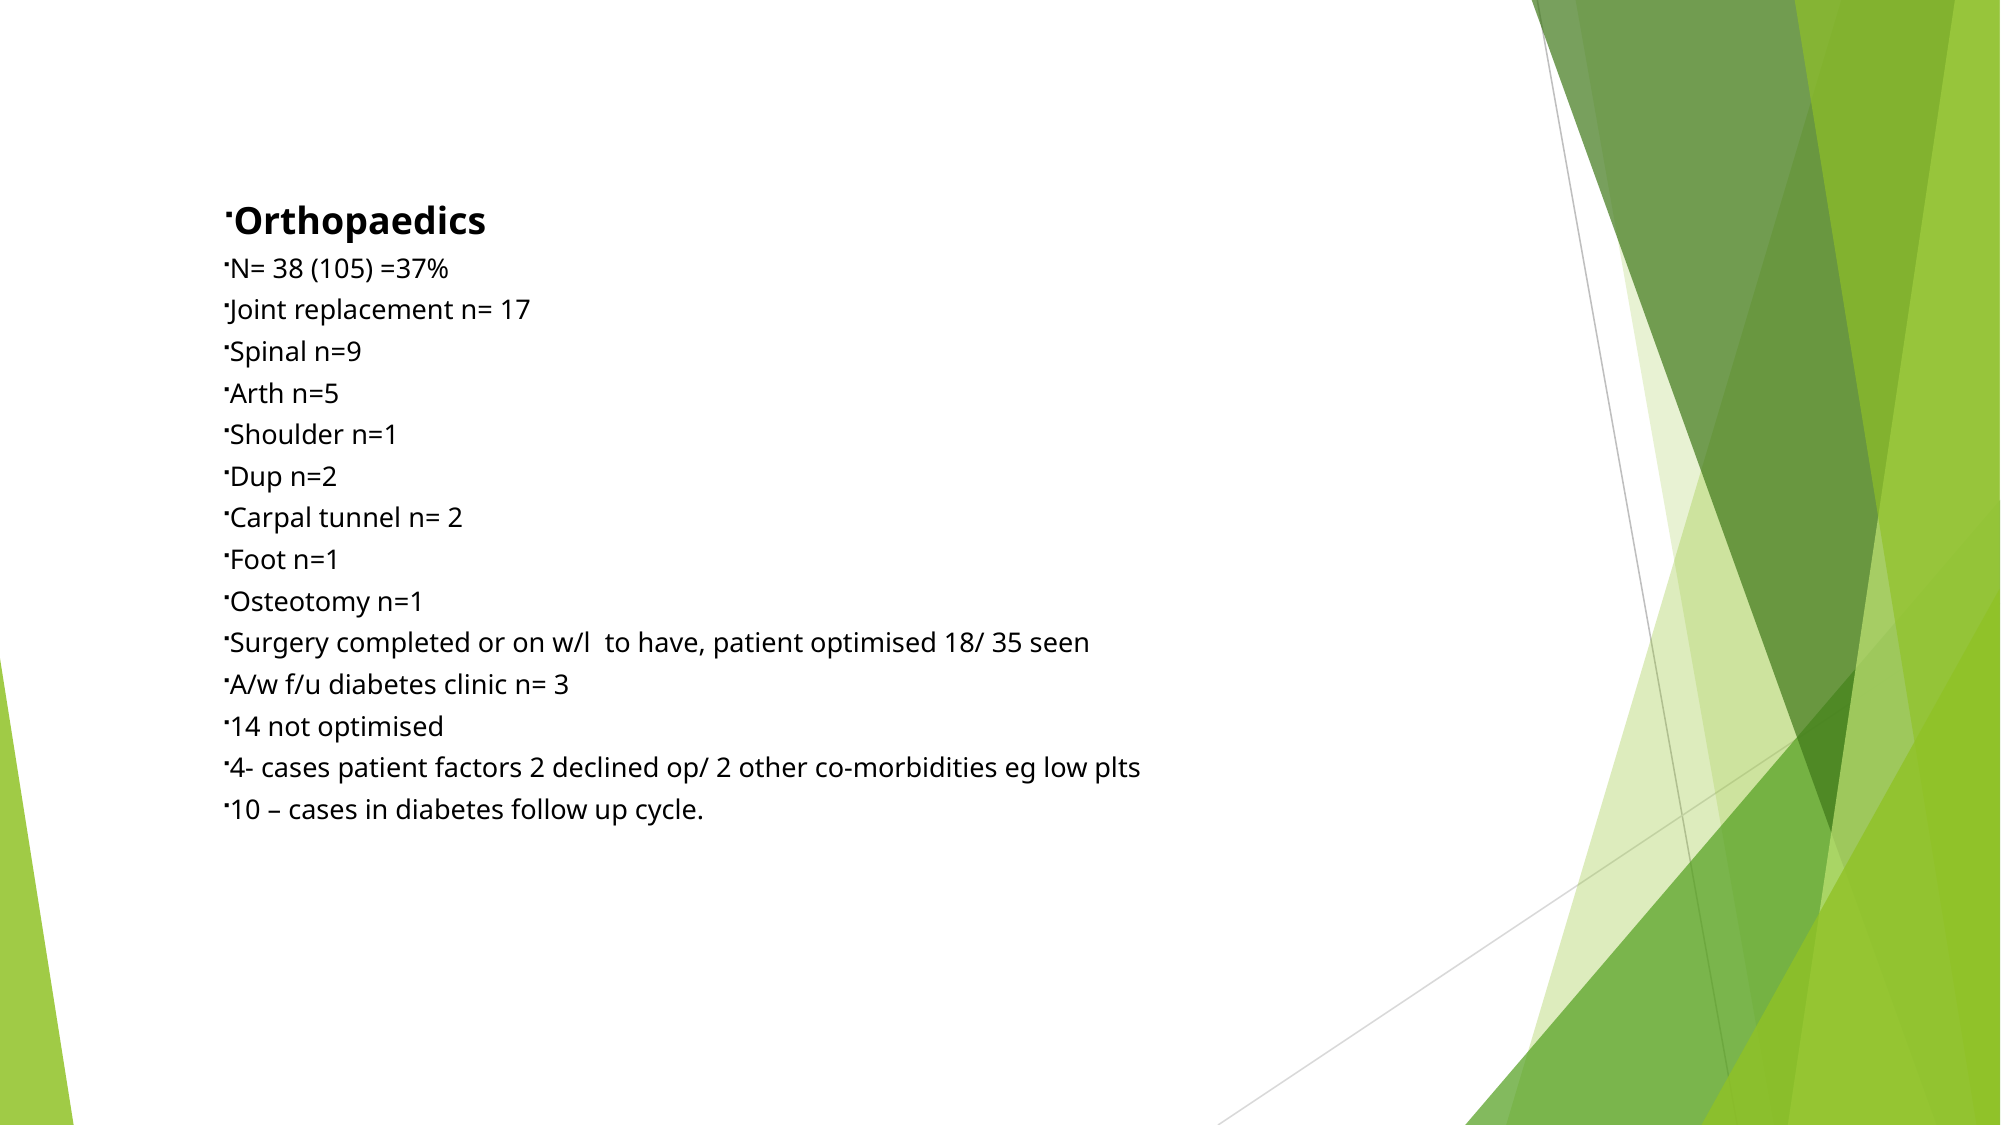

Orthopaedics
N= 38 (105) =37%
Joint replacement n= 17
Spinal n=9
Arth n=5
Shoulder n=1
Dup n=2
Carpal tunnel n= 2
Foot n=1
Osteotomy n=1
Surgery completed or on w/l to have, patient optimised 18/ 35 seen
A/w f/u diabetes clinic n= 3
14 not optimised
4- cases patient factors 2 declined op/ 2 other co-morbidities eg low plts
10 – cases in diabetes follow up cycle.